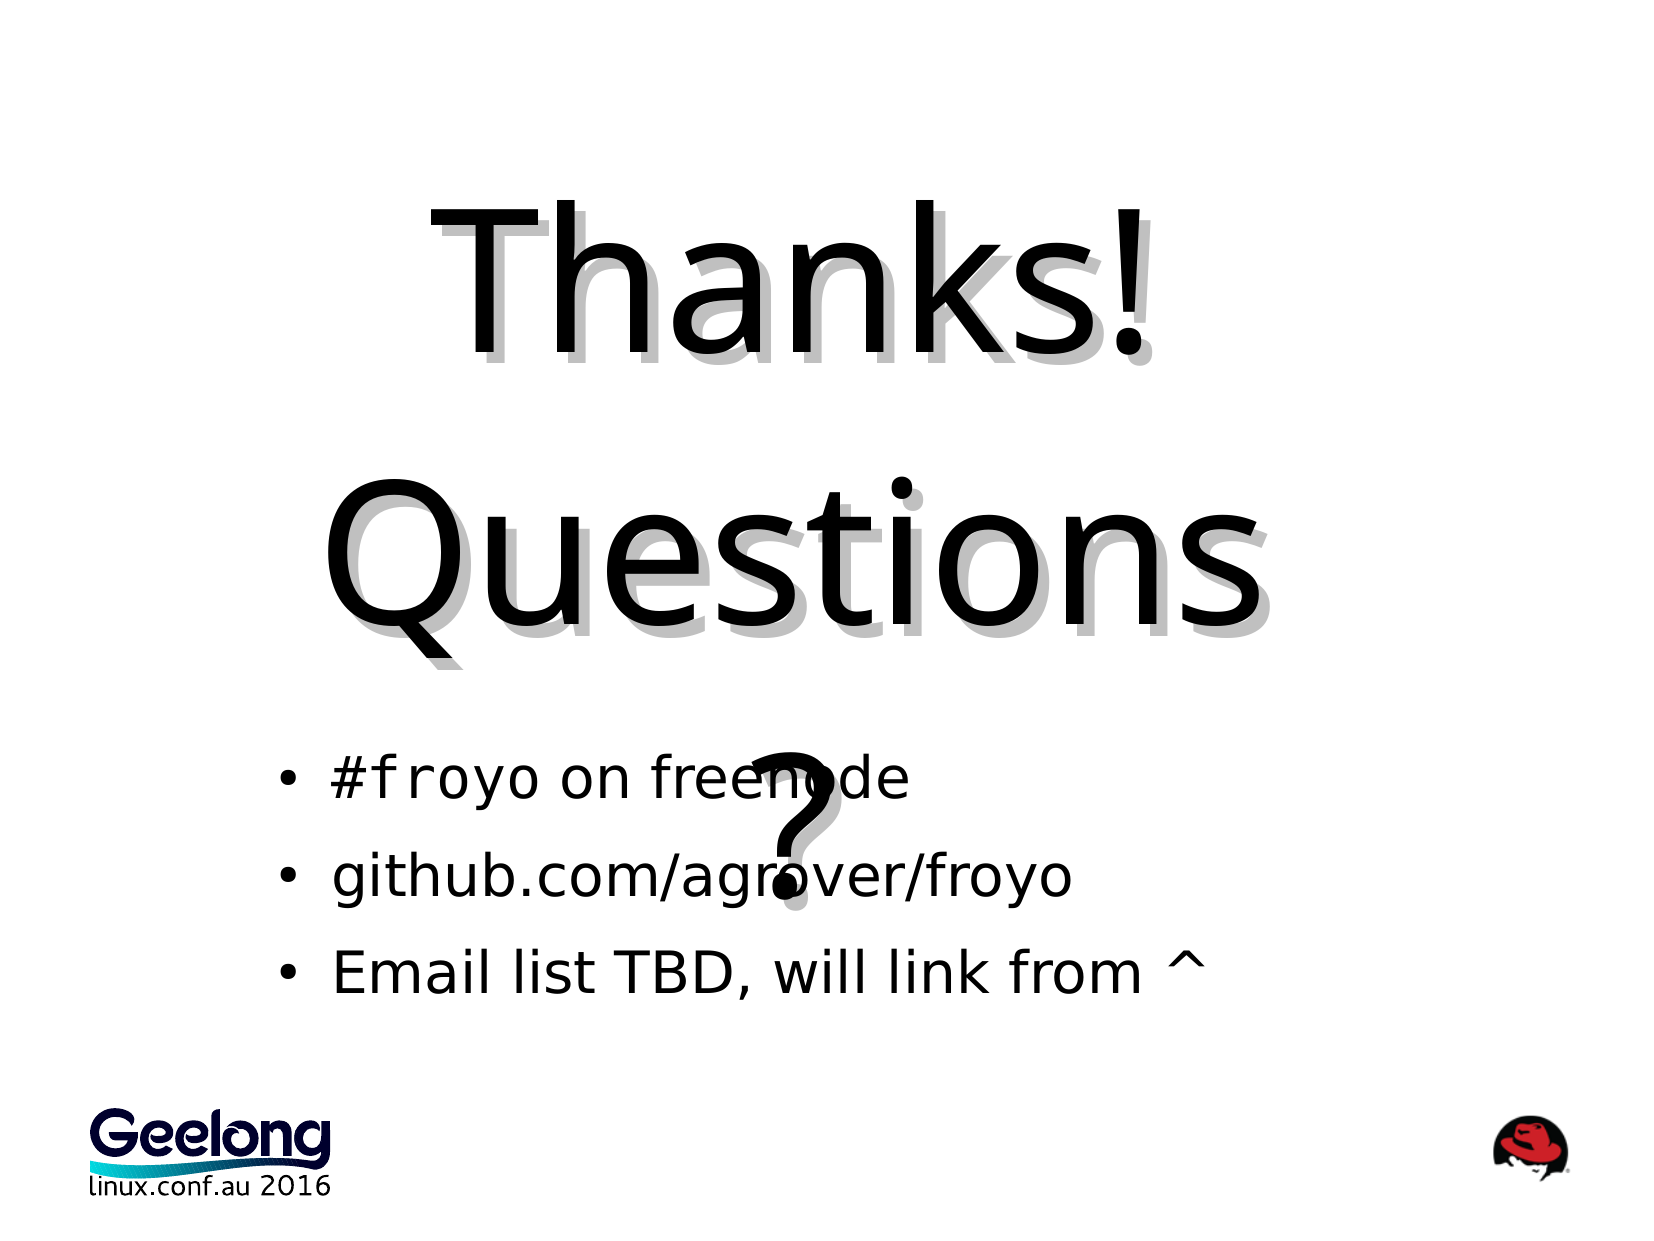

Thanks!
Questions?
# #froyo on freenode
github.com/agrover/froyo
Email list TBD, will link from ^